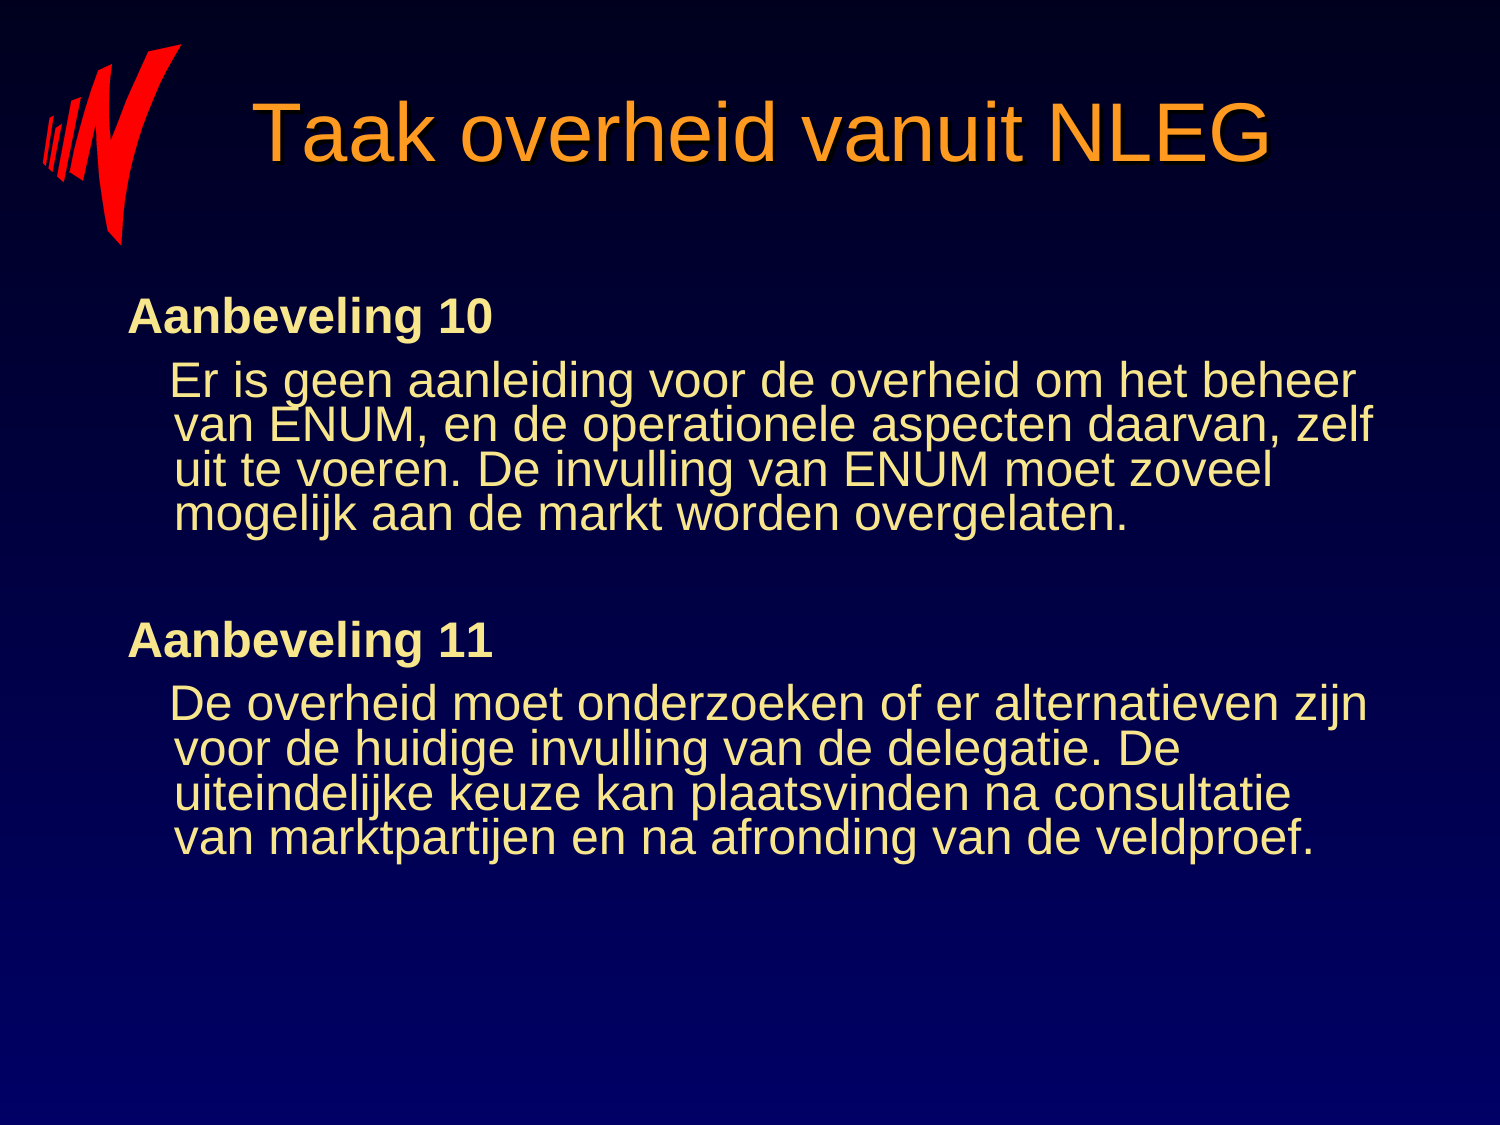

# Taak overheid vanuit NLEG
Aanbeveling 10
 Er is geen aanleiding voor de overheid om het beheer van ENUM, en de operationele aspecten daarvan, zelf uit te voeren. De invulling van ENUM moet zoveel mogelijk aan de markt worden overgelaten.
Aanbeveling 11
 De overheid moet onderzoeken of er alternatieven zijn voor de huidige invulling van de delegatie. De uiteindelijke keuze kan plaatsvinden na consultatie van marktpartijen en na afronding van de veldproef.